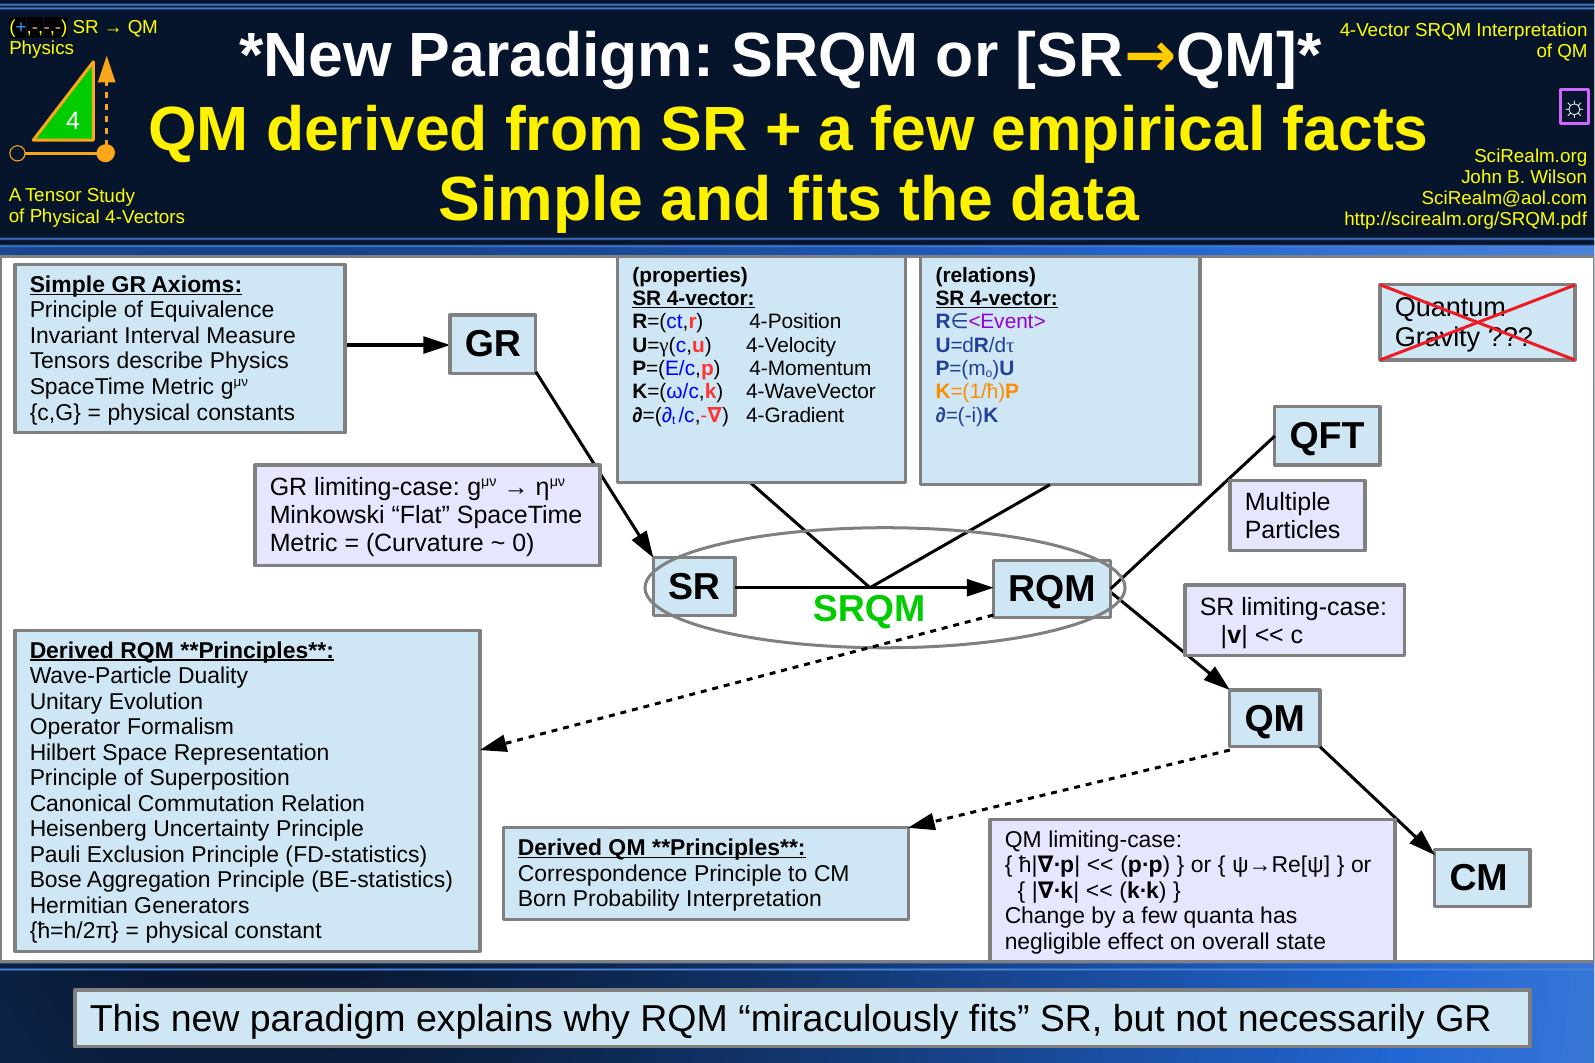

# *New Paradigm: SRQM or [SR→QM]* QM derived from SR + a few empirical facts Simple and fits the data
(+,-,-,-) SR → QM
Physics
A Tensor Study
of Physical 4-Vectors
4-Vector SRQM Interpretation
of QM
SciRealm.org
John B. Wilson
SciRealm@aol.com
http://scirealm.org/SRQM.pdf
4
☼
(properties)
SR 4-vector:
R=(ct,r) 4-Position
U=γ(c,u) 4-Velocity
P=(E/c,p) 4-Momentum
K=(ω/c,k) 4-WaveVector
∂=(∂t /c,-∇) 4-Gradient
(relations)
SR 4-vector:
R∈<Event>
U=dR/dτ
P=(mo)U
K=(1/ħ)P
∂=(-i)K
Simple GR Axioms:
Principle of Equivalence
Invariant Interval Measure
Tensors describe Physics
SpaceTime Metric gμν
{c,G} = physical constants
Quantum Gravity ???
GR
QFT
GR limiting-case: gμν → ημν Minkowski “Flat” SpaceTime Metric = (Curvature ~ 0)
Multiple
Particles
SRQM
SR
RQM
SR limiting-case:
 |v| << c
Derived RQM **Principles**:
Wave-Particle Duality
Unitary Evolution
Operator Formalism
Hilbert Space Representation
Principle of Superposition
Canonical Commutation Relation
Heisenberg Uncertainty Principle
Pauli Exclusion Principle (FD-statistics)
Bose Aggregation Principle (BE-statistics)
Hermitian Generators
{ħ=h/2π} = physical constant
QM
QM limiting-case:
{ ħ|∇∙p| << (p∙p) } or { ψ→Re[ψ] } or
 { |∇∙k| << (k∙k) }
Change by a few quanta has negligible effect on overall state
Derived QM **Principles**:
Correspondence Principle to CM
Born Probability Interpretation
CM
This new paradigm explains why RQM “miraculously fits” SR, but not necessarily GR